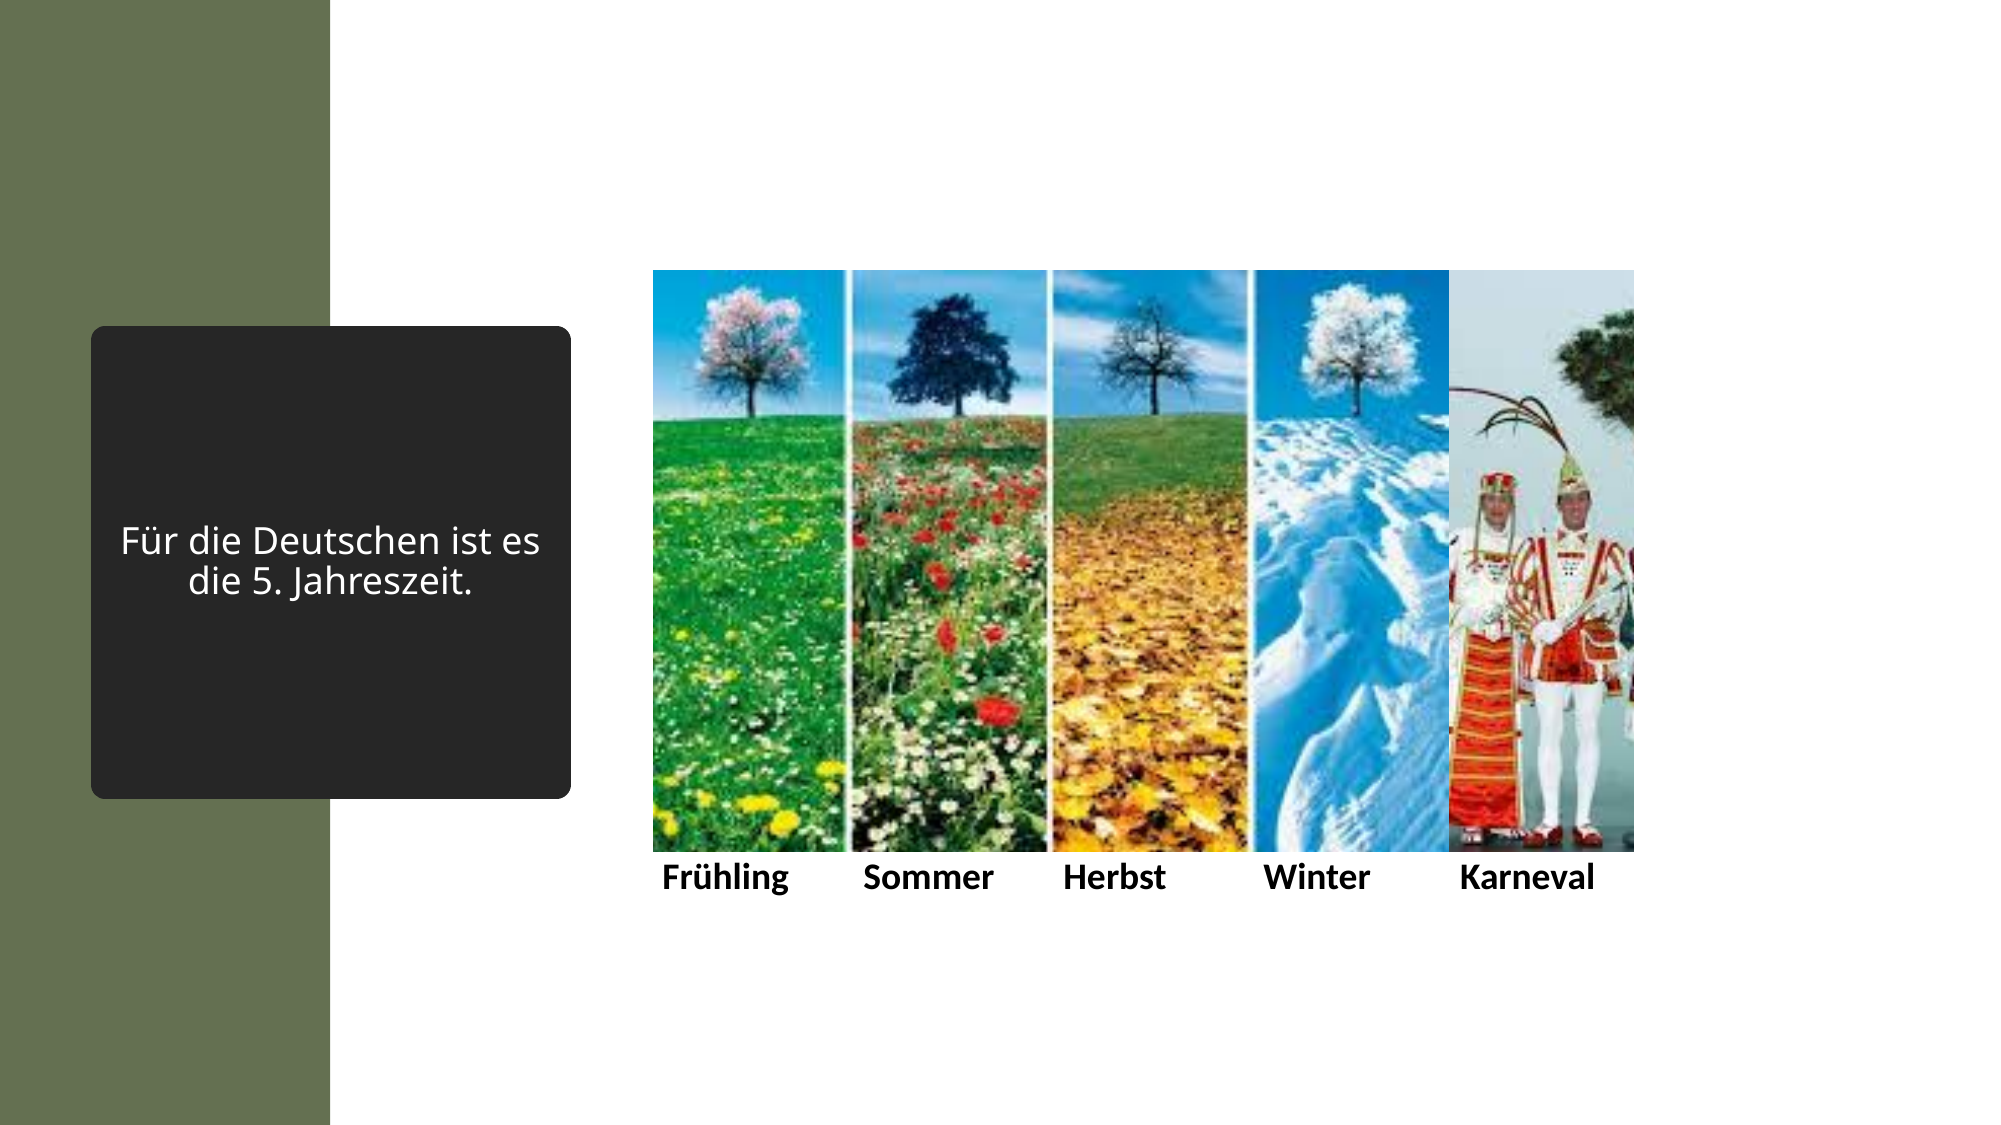

# Für die Deutschen ist es die 5. Jahreszeit.
| Frühling | Sommer | Herbst | Winter | Karneval |
| --- | --- | --- | --- | --- |